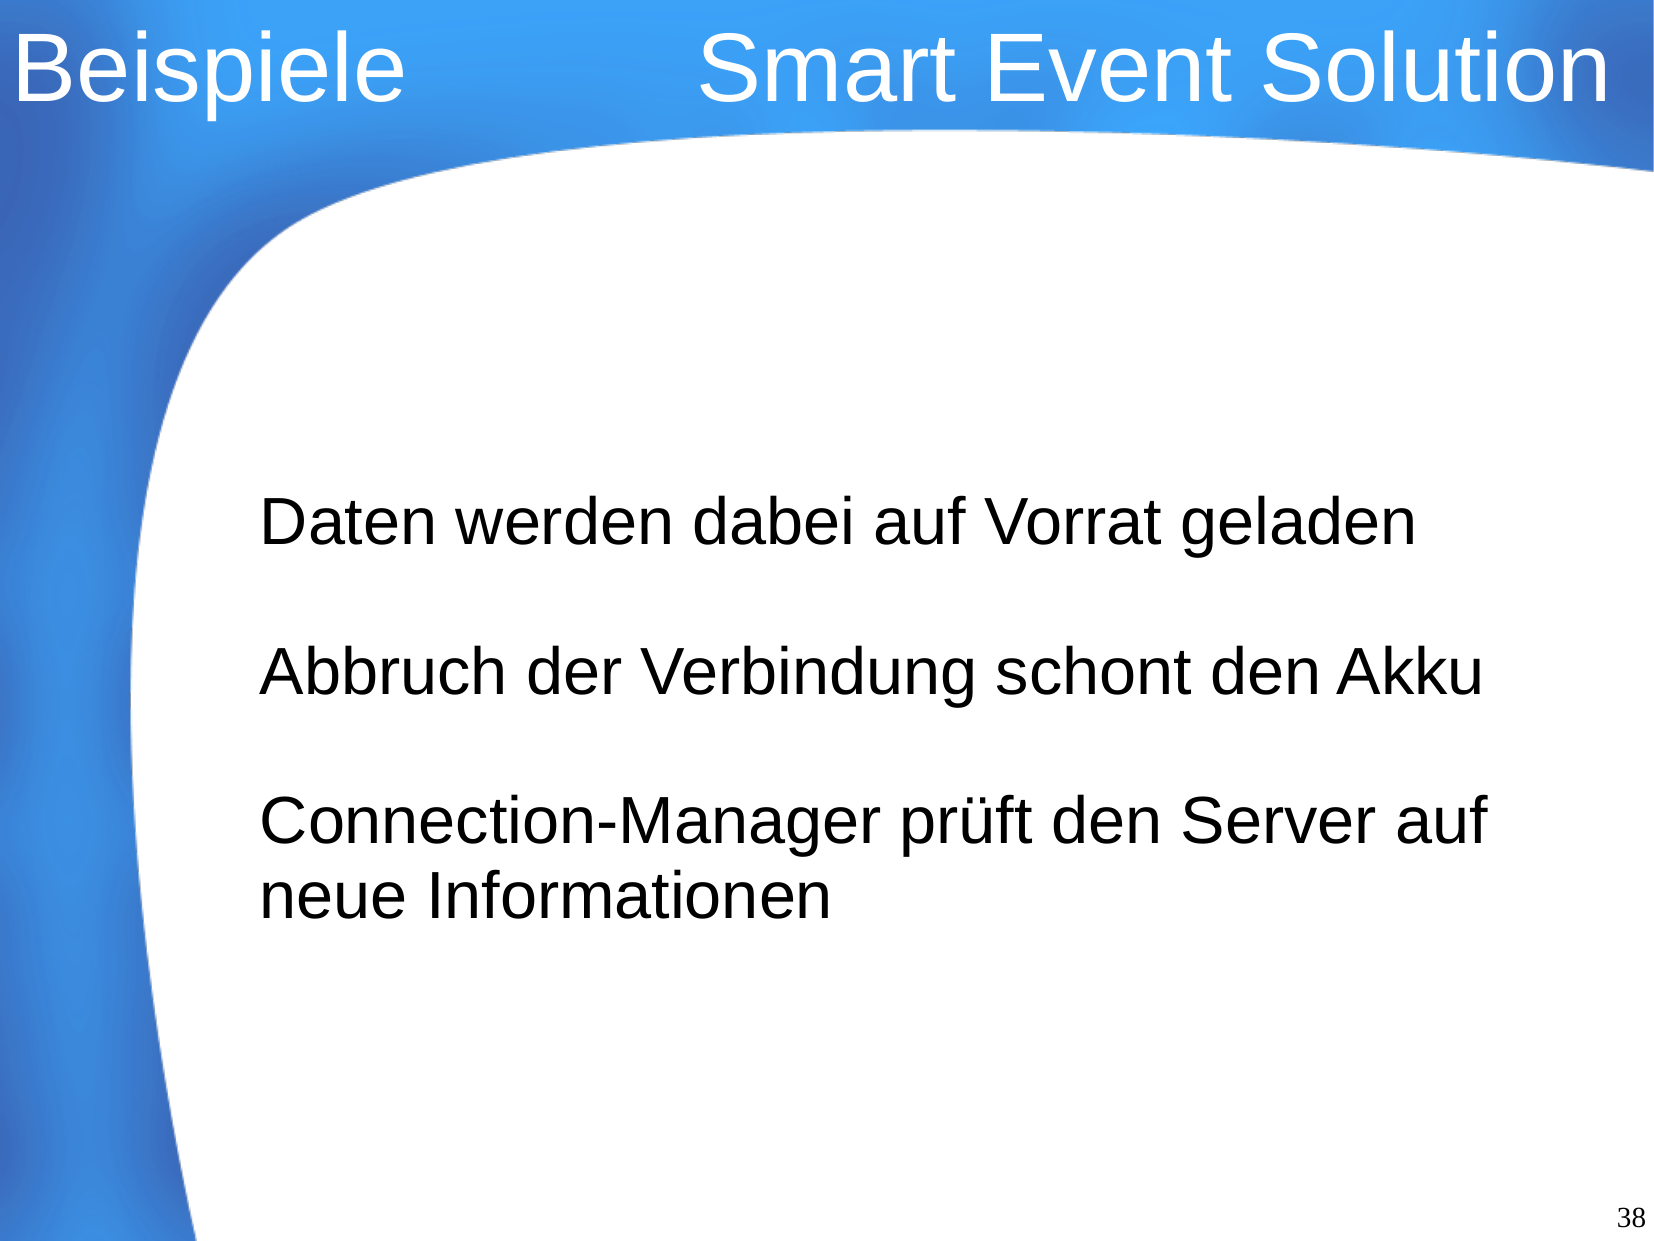

Beispiele
# Smart Event Solution
Daten werden dabei auf Vorrat geladen
Abbruch der Verbindung schont den Akku
Connection-Manager prüft den Server auf neue Informationen
38